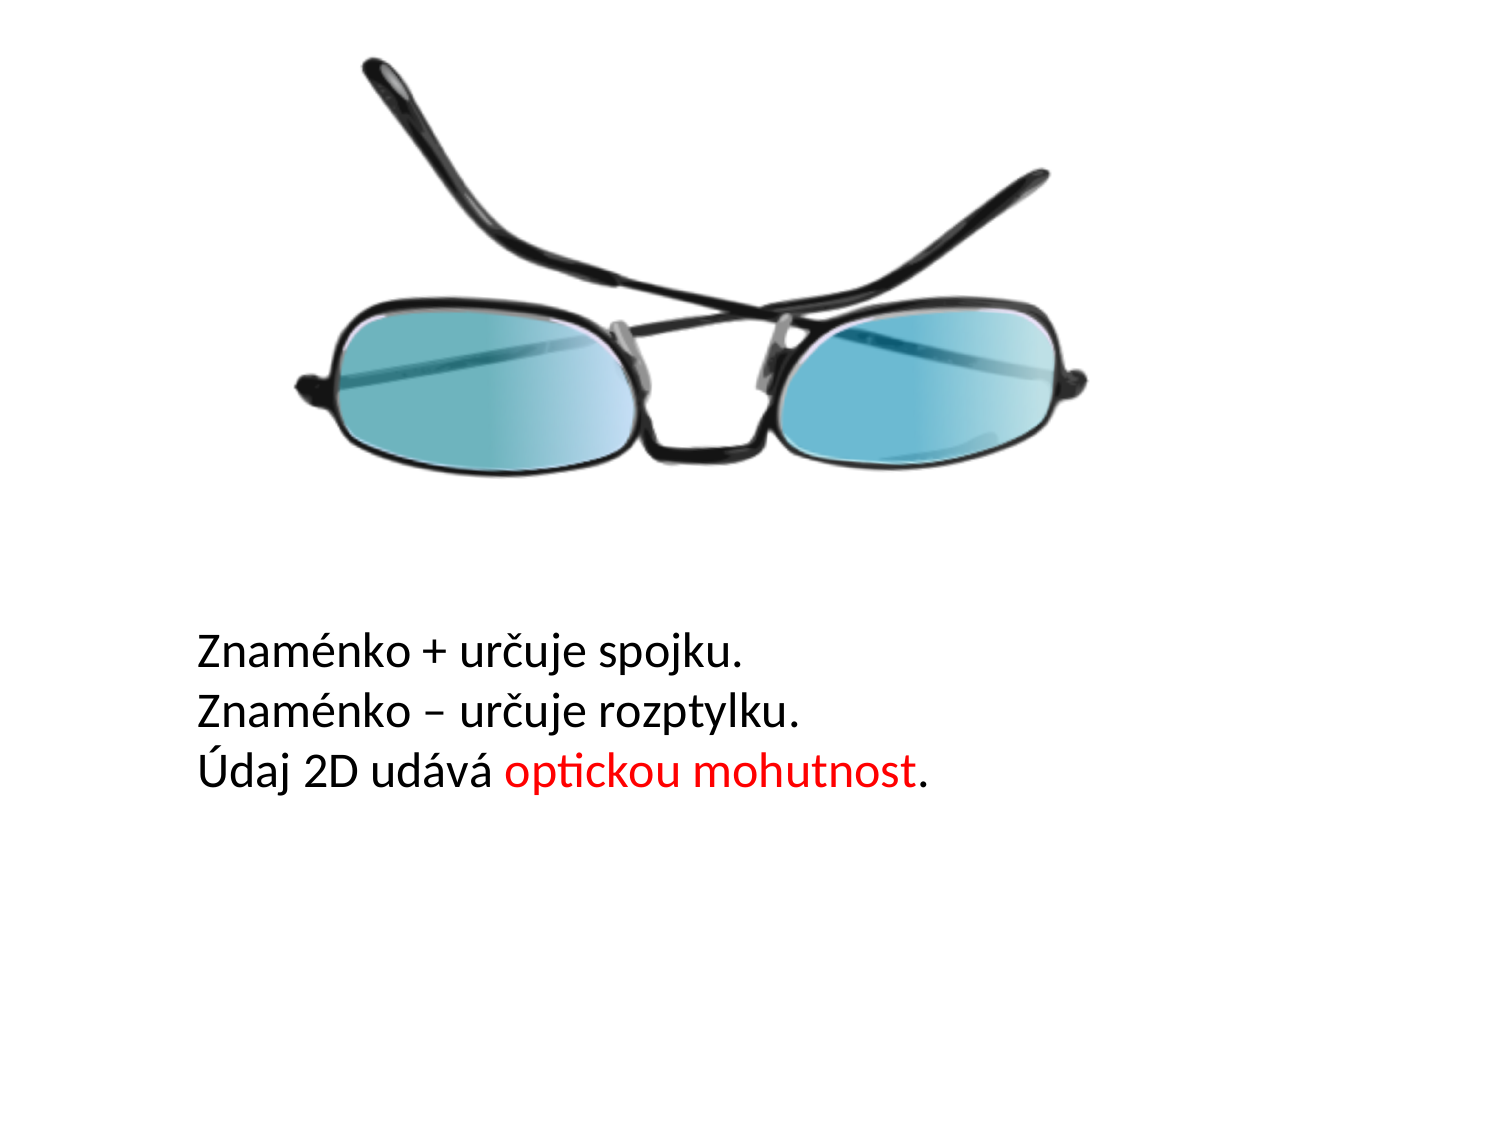

Znaménko + určuje spojku.
Znaménko – určuje rozptylku.
Údaj 2D udává optickou mohutnost.